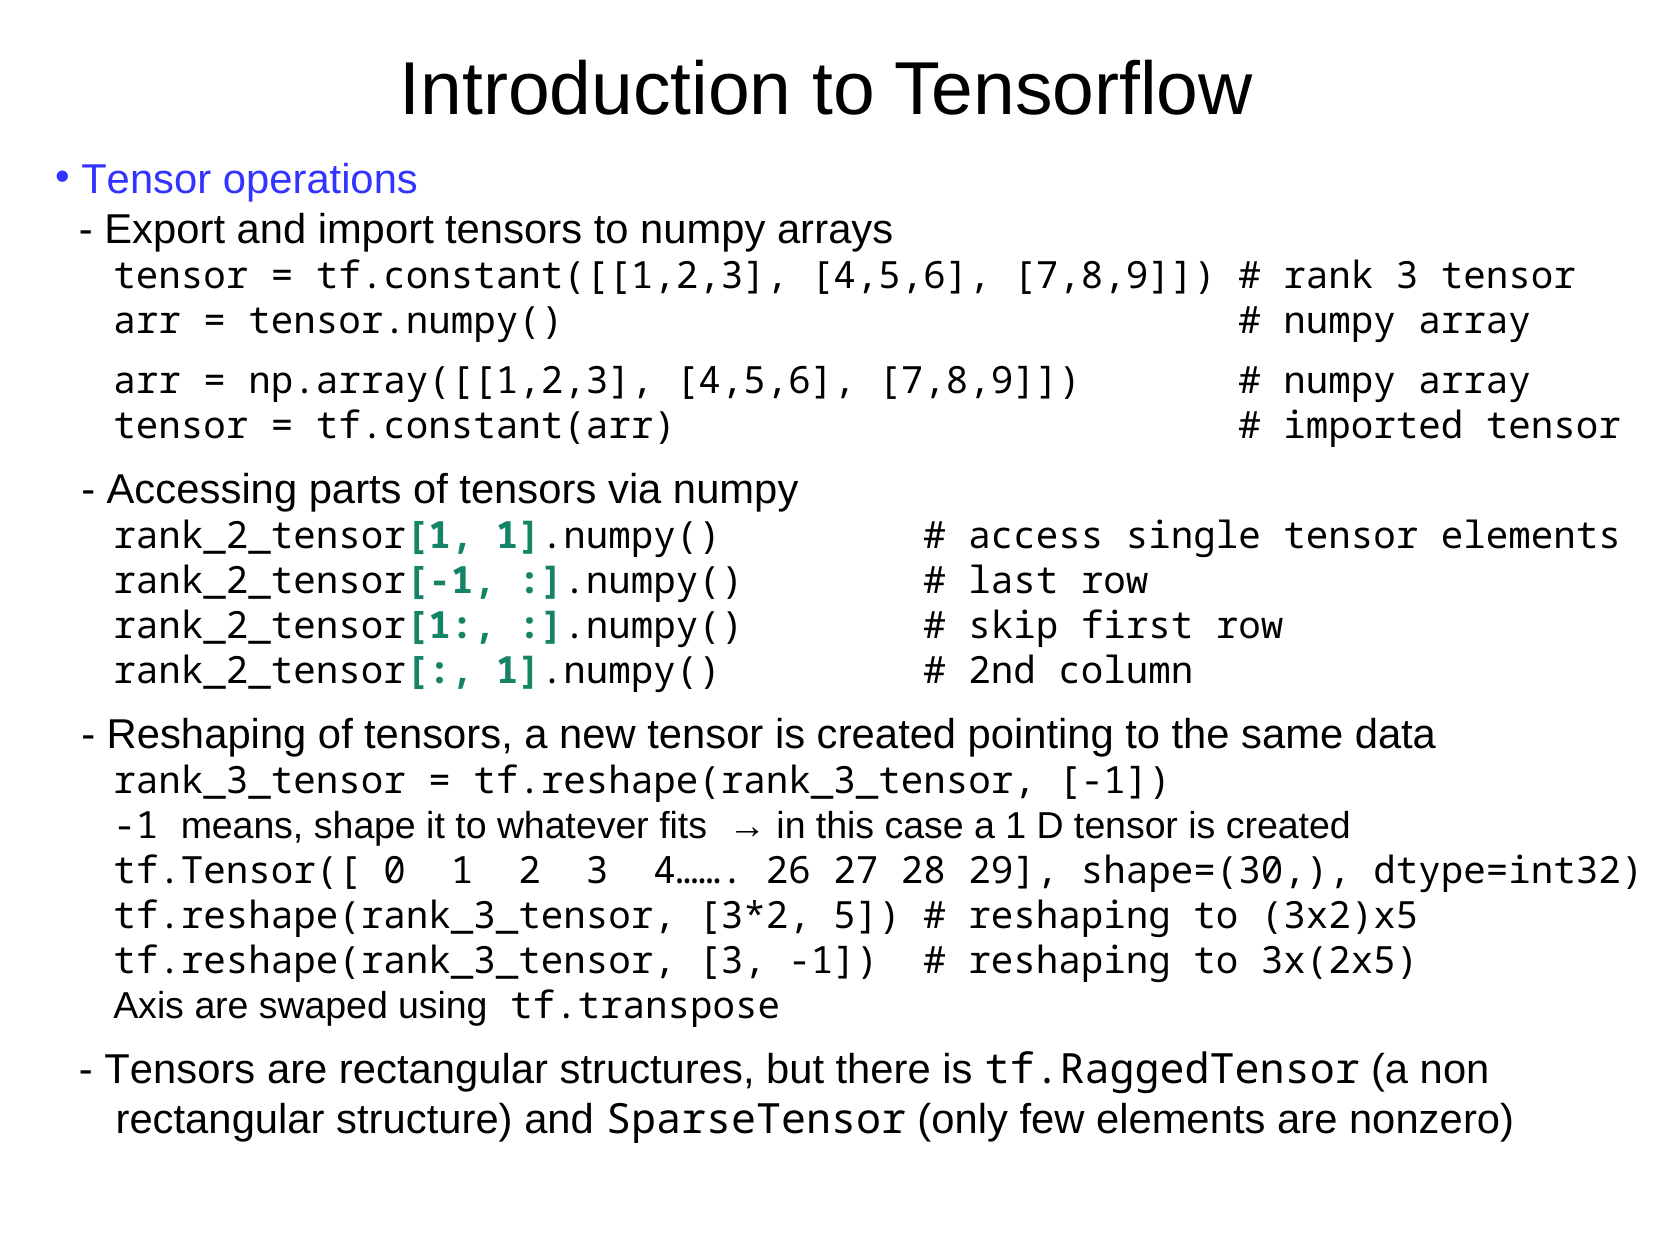

# Introduction to Tensorflow
 Tensor operations
 - Export and import tensors to numpy arrays
 tensor = tf.constant([[1,2,3], [4,5,6], [7,8,9]]) # rank 3 tensor
 arr = tensor.numpy() # numpy array
 arr = np.array([[1,2,3], [4,5,6], [7,8,9]]) # numpy array
 tensor = tf.constant(arr) # imported tensor
 - Accessing parts of tensors via numpy
 rank_2_tensor[1, 1].numpy() # access single tensor elements
 rank_2_tensor[-1, :].numpy() # last row
 rank_2_tensor[1:, :].numpy() # skip first row
 rank_2_tensor[:, 1].numpy() # 2nd column
 - Reshaping of tensors, a new tensor is created pointing to the same data
 rank_3_tensor = tf.reshape(rank_3_tensor, [-1])
 -1 means, shape it to whatever fits → in this case a 1 D tensor is created
 tf.Tensor([ 0 1 2 3 4……. 26 27 28 29], shape=(30,), dtype=int32)
 tf.reshape(rank_3_tensor, [3*2, 5]) # reshaping to (3x2)x5
 tf.reshape(rank_3_tensor, [3, -1]) # reshaping to 3x(2x5)
 Axis are swaped using tf.transpose
 - Tensors are rectangular structures, but there is tf.RaggedTensor (a non
 rectangular structure) and SparseTensor (only few elements are nonzero)